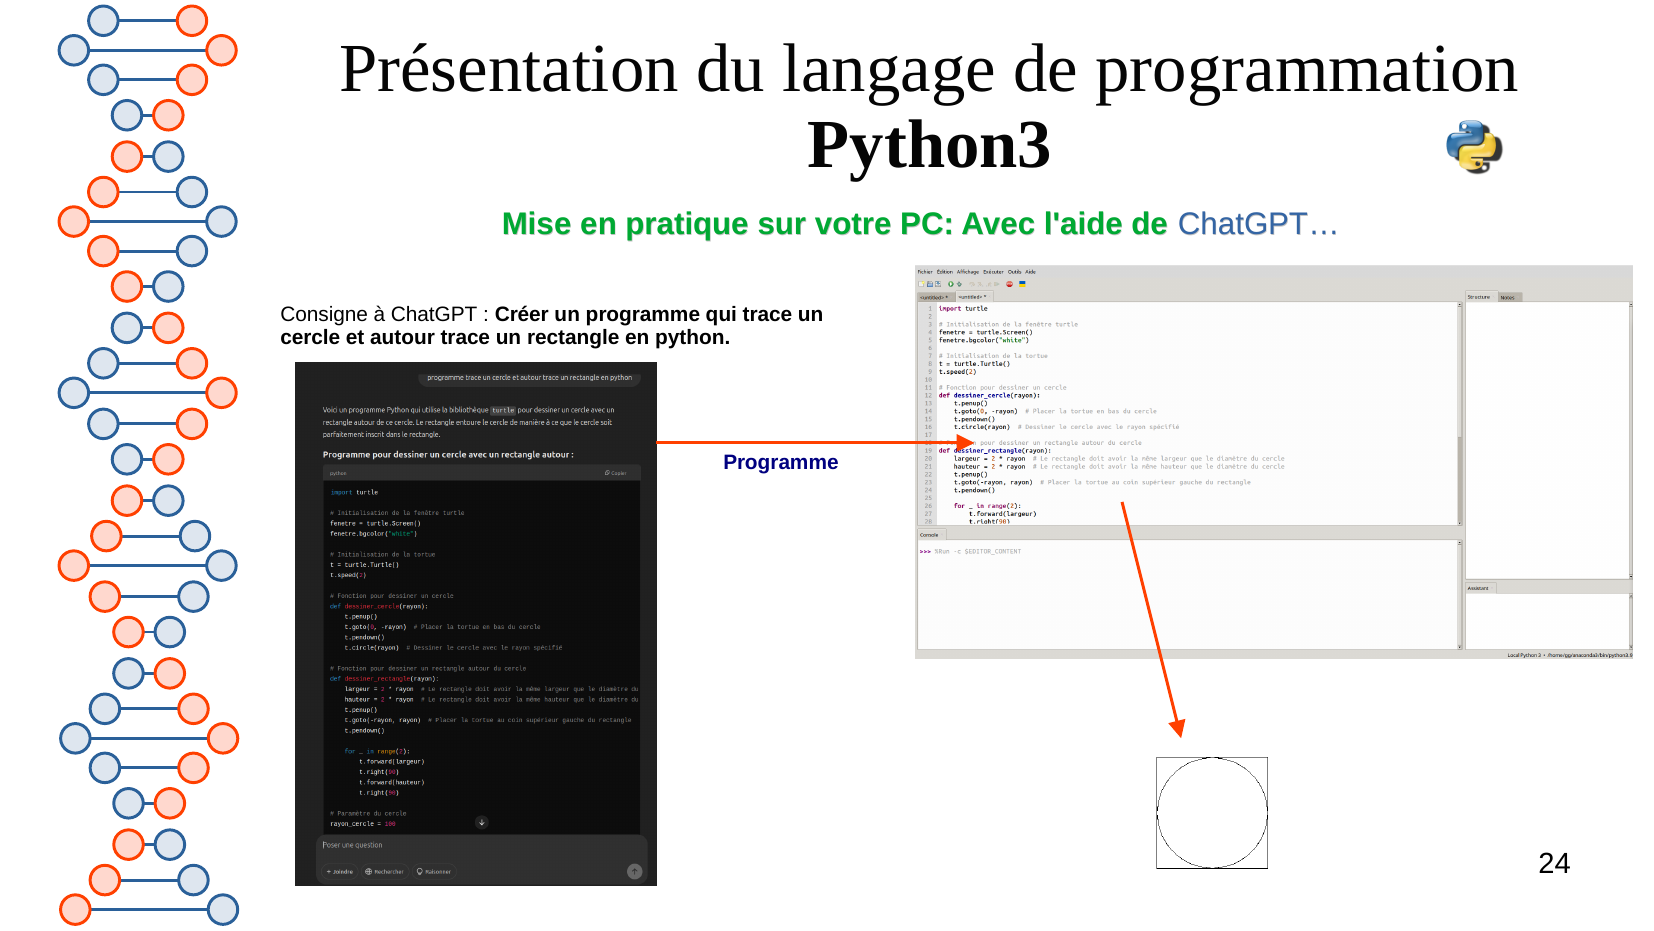

# Présentation du langage de programmation Python3
Mise en pratique sur votre PC: Avec l'aide de ChatGPT…
Consigne à ChatGPT : Créer un programme qui trace un cercle et autour trace un rectangle en python.
Programme
24